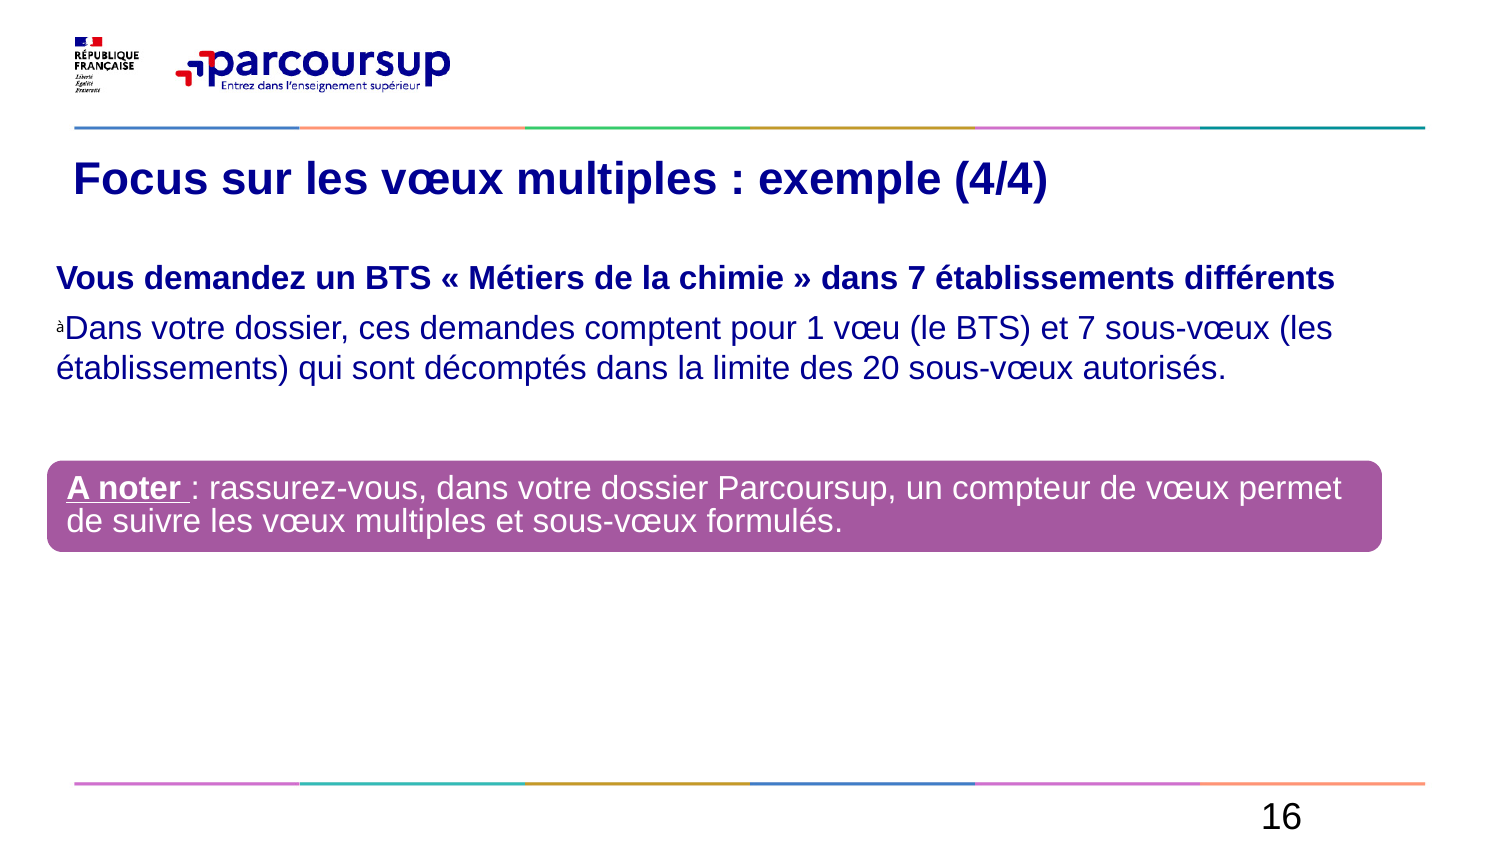

# Focus sur les vœux multiples : exemple (4/4)
Vous demandez un BTS « Métiers de la chimie » dans 7 établissements différents
Dans votre dossier, ces demandes comptent pour 1 vœu (le BTS) et 7 sous-vœux (les établissements) qui sont décomptés dans la limite des 20 sous-vœux autorisés.
A noter : rassurez-vous, dans votre dossier Parcoursup, un compteur de vœux permet de suivre les vœux multiples et sous-vœux formulés.